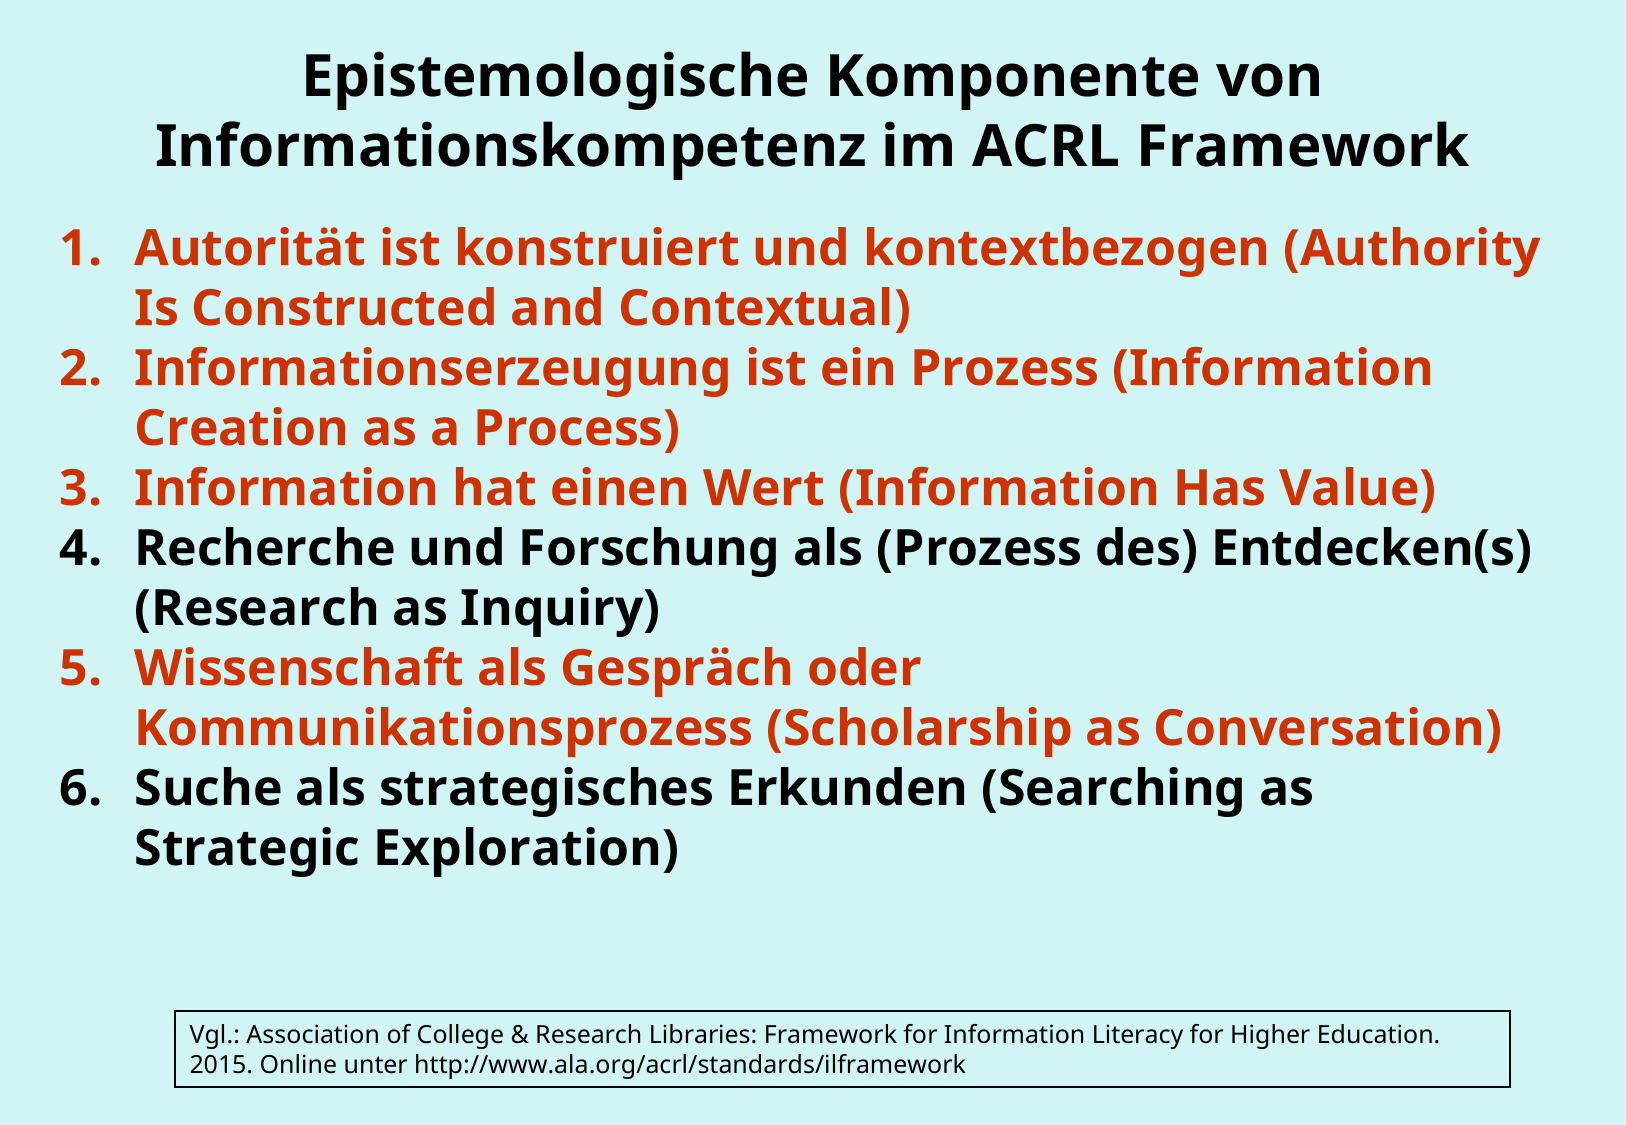

# Epistemologische Komponente von Informationskompetenz im ACRL Framework
Autorität ist konstruiert und kontextbezogen (Authority Is Constructed and Contextual)
Informationserzeugung ist ein Prozess (Information Creation as a Process)
Information hat einen Wert (Information Has Value)
Recherche und Forschung als (Prozess des) Entdecken(s) (Research as Inquiry)
Wissenschaft als Gespräch oder Kommunikationsprozess (Scholarship as Conversation)
Suche als strategisches Erkunden (Searching as Strategic Exploration)
Vgl.: Association of College & Research Libraries: Framework for Information Literacy for Higher Education. 2015. Online unter http://www.ala.org/acrl/standards/ilframework